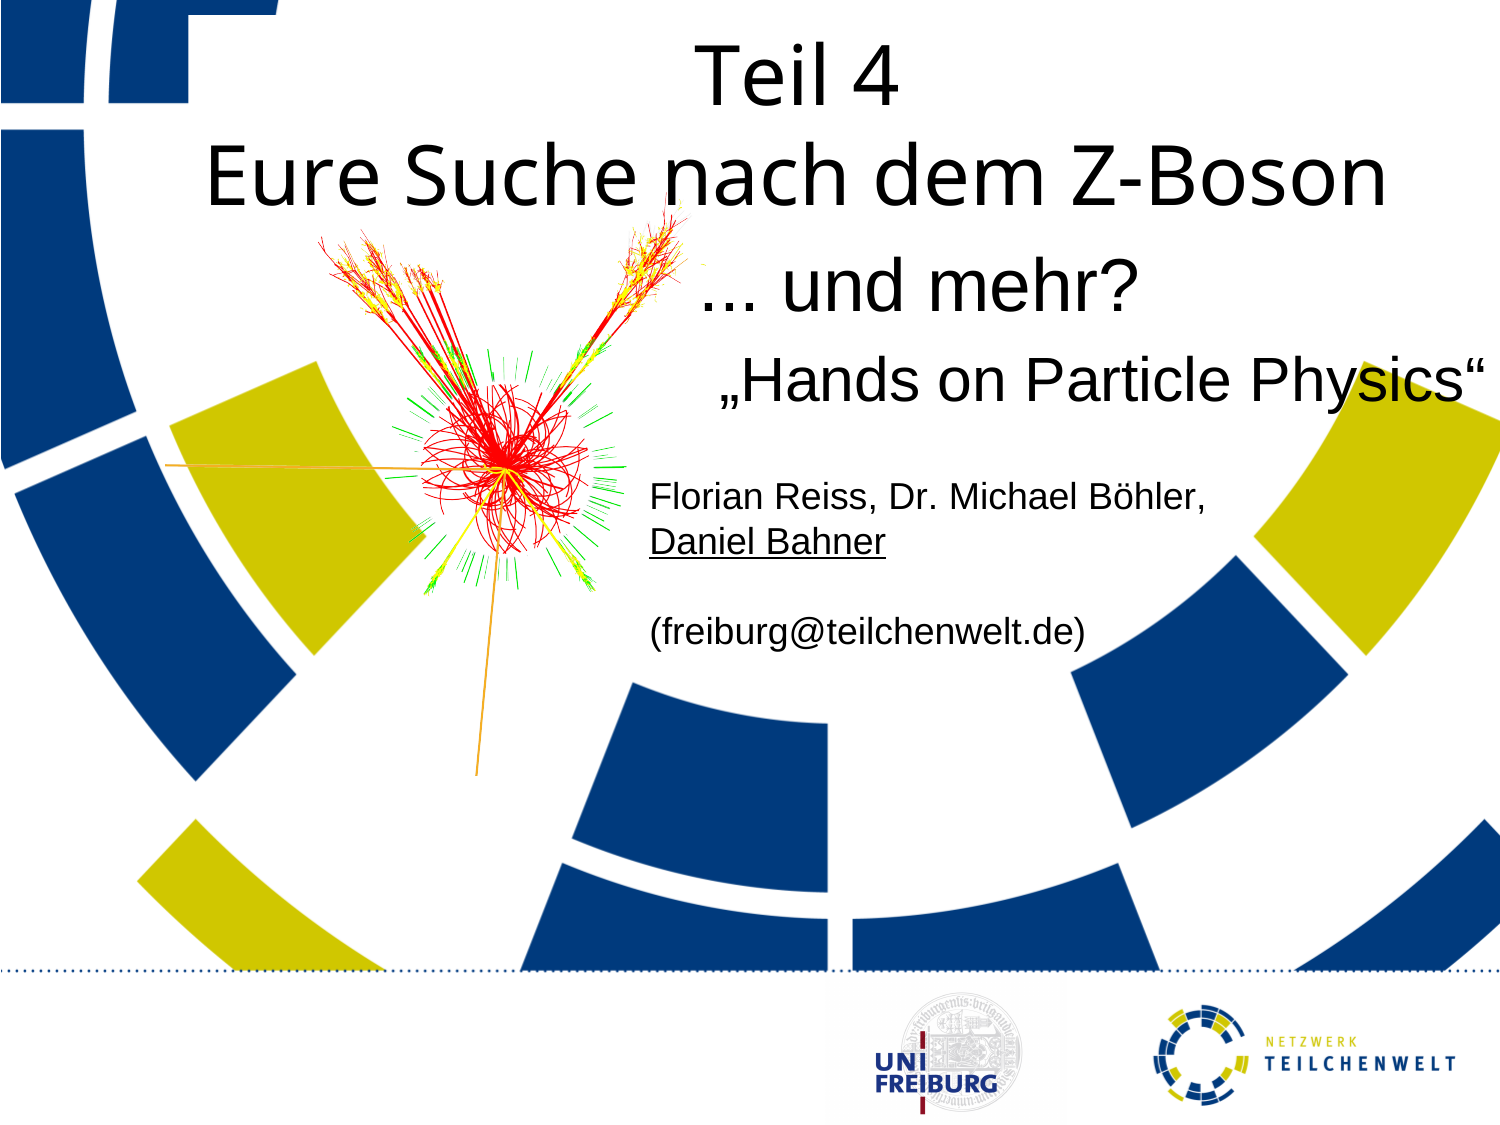

Teil 4
Eure Suche nach dem Z-Boson
... und mehr?
 „Hands on Particle Physics“
Florian Reiss, Dr. Michael Böhler,
Daniel Bahner
(freiburg@teilchenwelt.de)